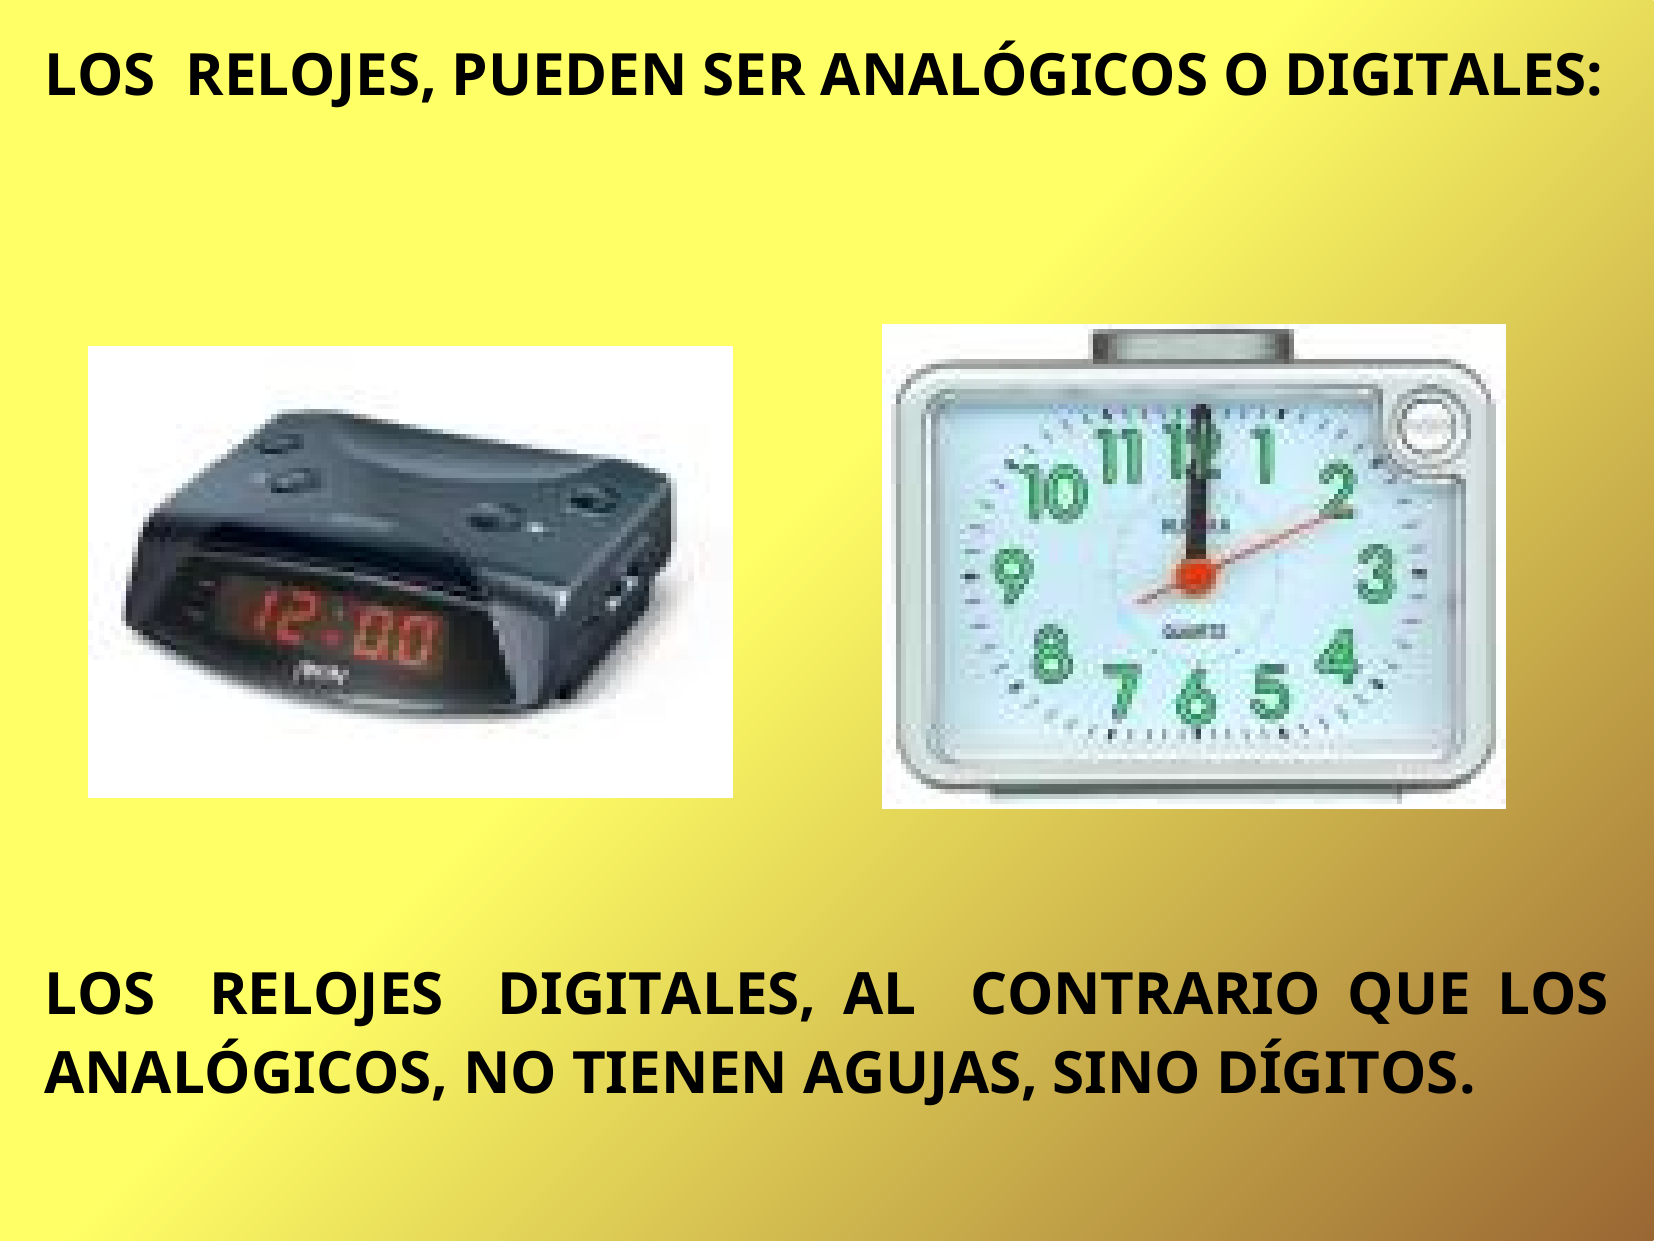

LOS RELOJES, PUEDEN SER ANALÓGICOS O DIGITALES:
LOS RELOJES DIGITALES, AL CONTRARIO QUE LOS ANALÓGICOS, NO TIENEN AGUJAS, SINO DÍGITOS.